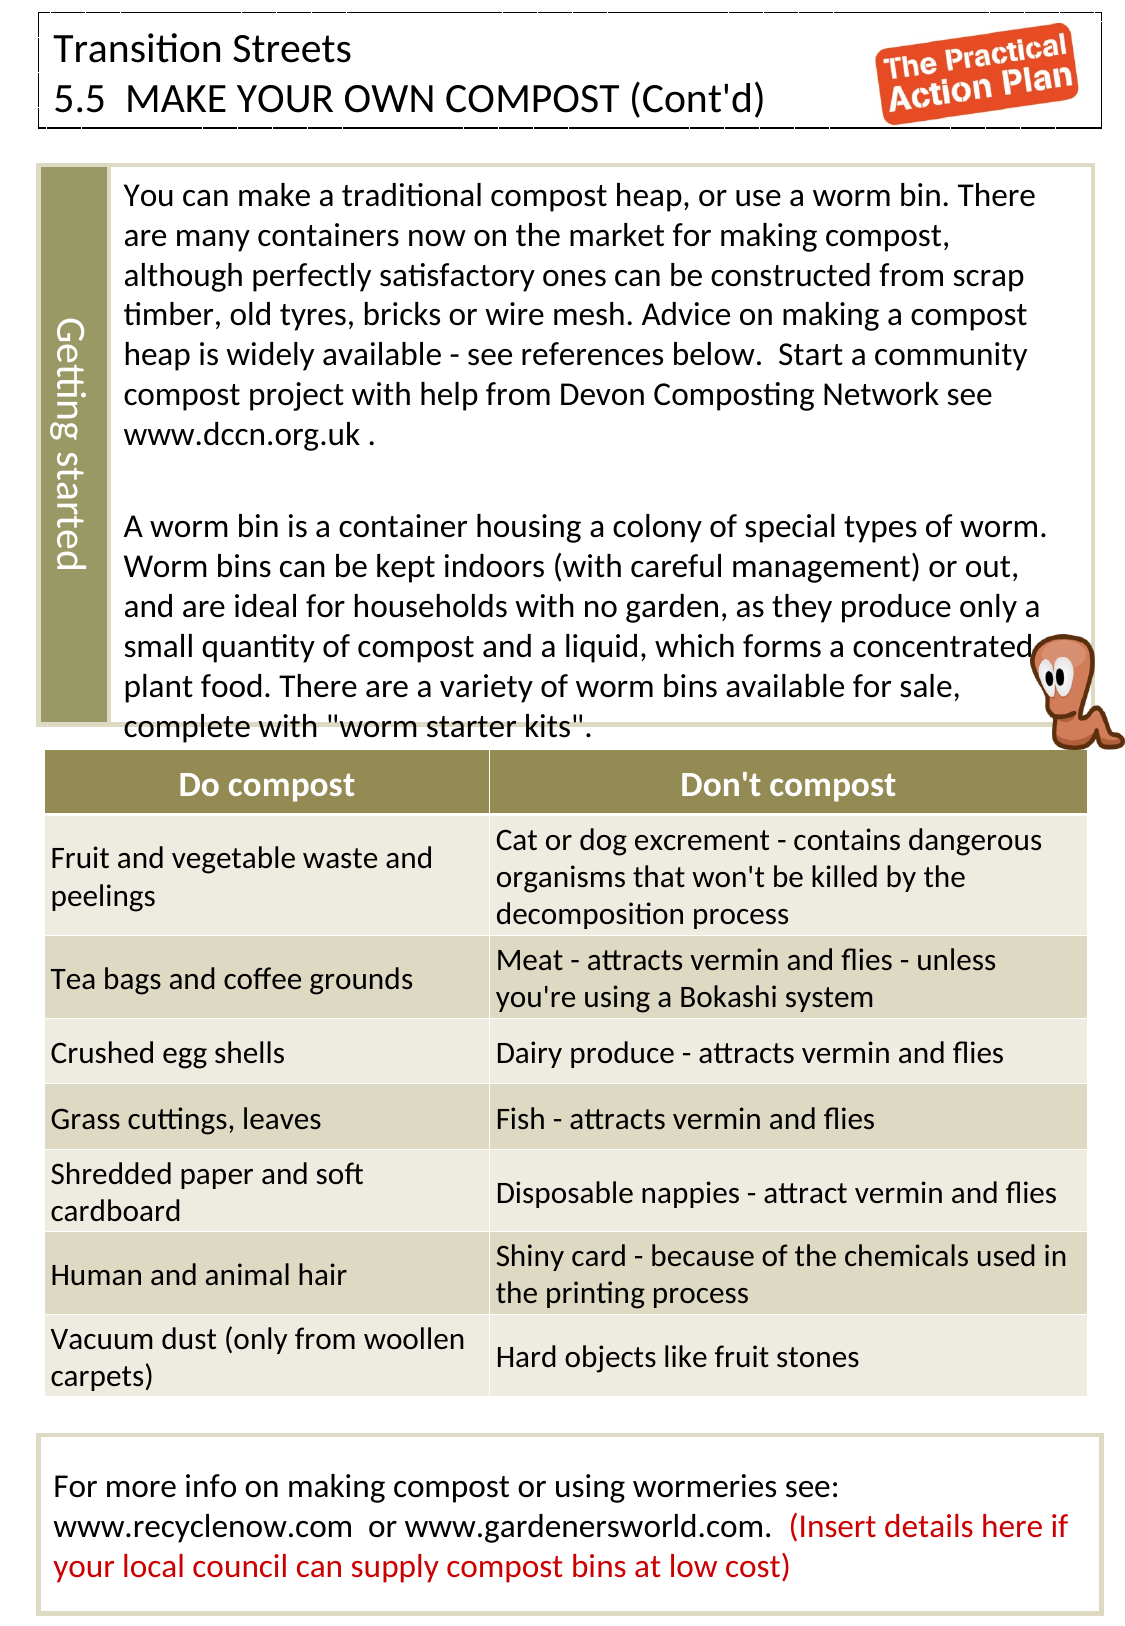

Transition Streets
5.5 MAKE YOUR OWN COMPOST (Cont'd)
Getting started
You can make a traditional compost heap, or use a worm bin. There are many containers now on the market for making compost, although perfectly satisfactory ones can be constructed from scrap timber, old tyres, bricks or wire mesh. Advice on making a compost heap is widely available - see references below. Start a community compost project with help from Devon Composting Network see www.dccn.org.uk .
A worm bin is a container housing a colony of special types of worm. Worm bins can be kept indoors (with careful management) or out, and are ideal for households with no garden, as they produce only a small quantity of compost and a liquid, which forms a concentrated plant food. There are a variety of worm bins available for sale, complete with "worm starter kits".
| Do compost | Don't compost |
| --- | --- |
| Fruit and vegetable waste and peelings | Cat or dog excrement - contains dangerous organisms that won't be killed by the decomposition process |
| Tea bags and coffee grounds | Meat - attracts vermin and flies - unless you're using a Bokashi system |
| Crushed egg shells | Dairy produce - attracts vermin and flies |
| Grass cuttings, leaves | Fish - attracts vermin and flies |
| Shredded paper and soft cardboard | Disposable nappies - attract vermin and flies |
| Human and animal hair | Shiny card - because of the chemicals used in the printing process |
| Vacuum dust (only from woollen carpets) | Hard objects like fruit stones |
For more info on making compost or using wormeries see: www.recyclenow.com or www.gardenersworld.com. (Insert details here if your local council can supply compost bins at low cost)